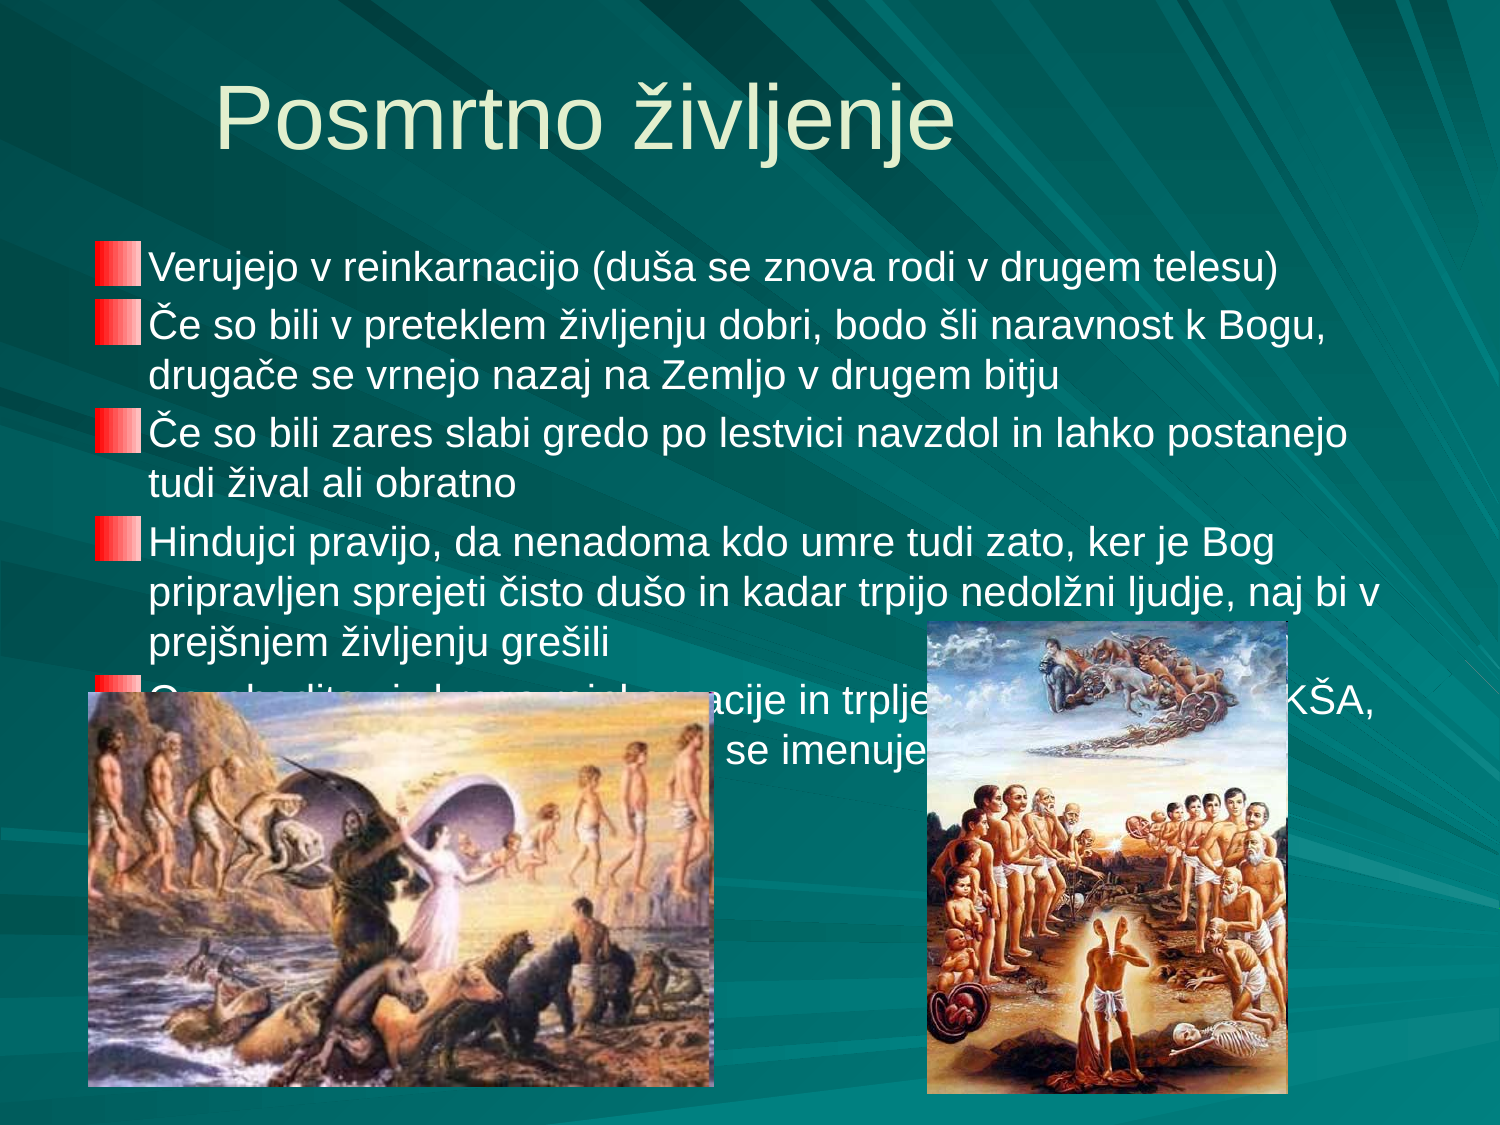

# Posmrtno življenje
Verujejo v reinkarnacijo (duša se znova rodi v drugem telesu)
Če so bili v preteklem življenju dobri, bodo šli naravnost k Bogu, drugače se vrnejo nazaj na Zemljo v drugem bitju
Če so bili zares slabi gredo po lestvici navzdol in lahko postanejo tudi žival ali obratno
Hindujci pravijo, da nenadoma kdo umre tudi zato, ker je Bog pripravljen sprejeti čisto dušo in kadar trpijo nedolžni ljudje, naj bi v prejšnjem življenju grešili
Osvoboditev iz kroga reinkarnacije in trpljenja se imenuje MOKŠA, tisto, kar ljudi odvrača od tega, se imenuje MAJA